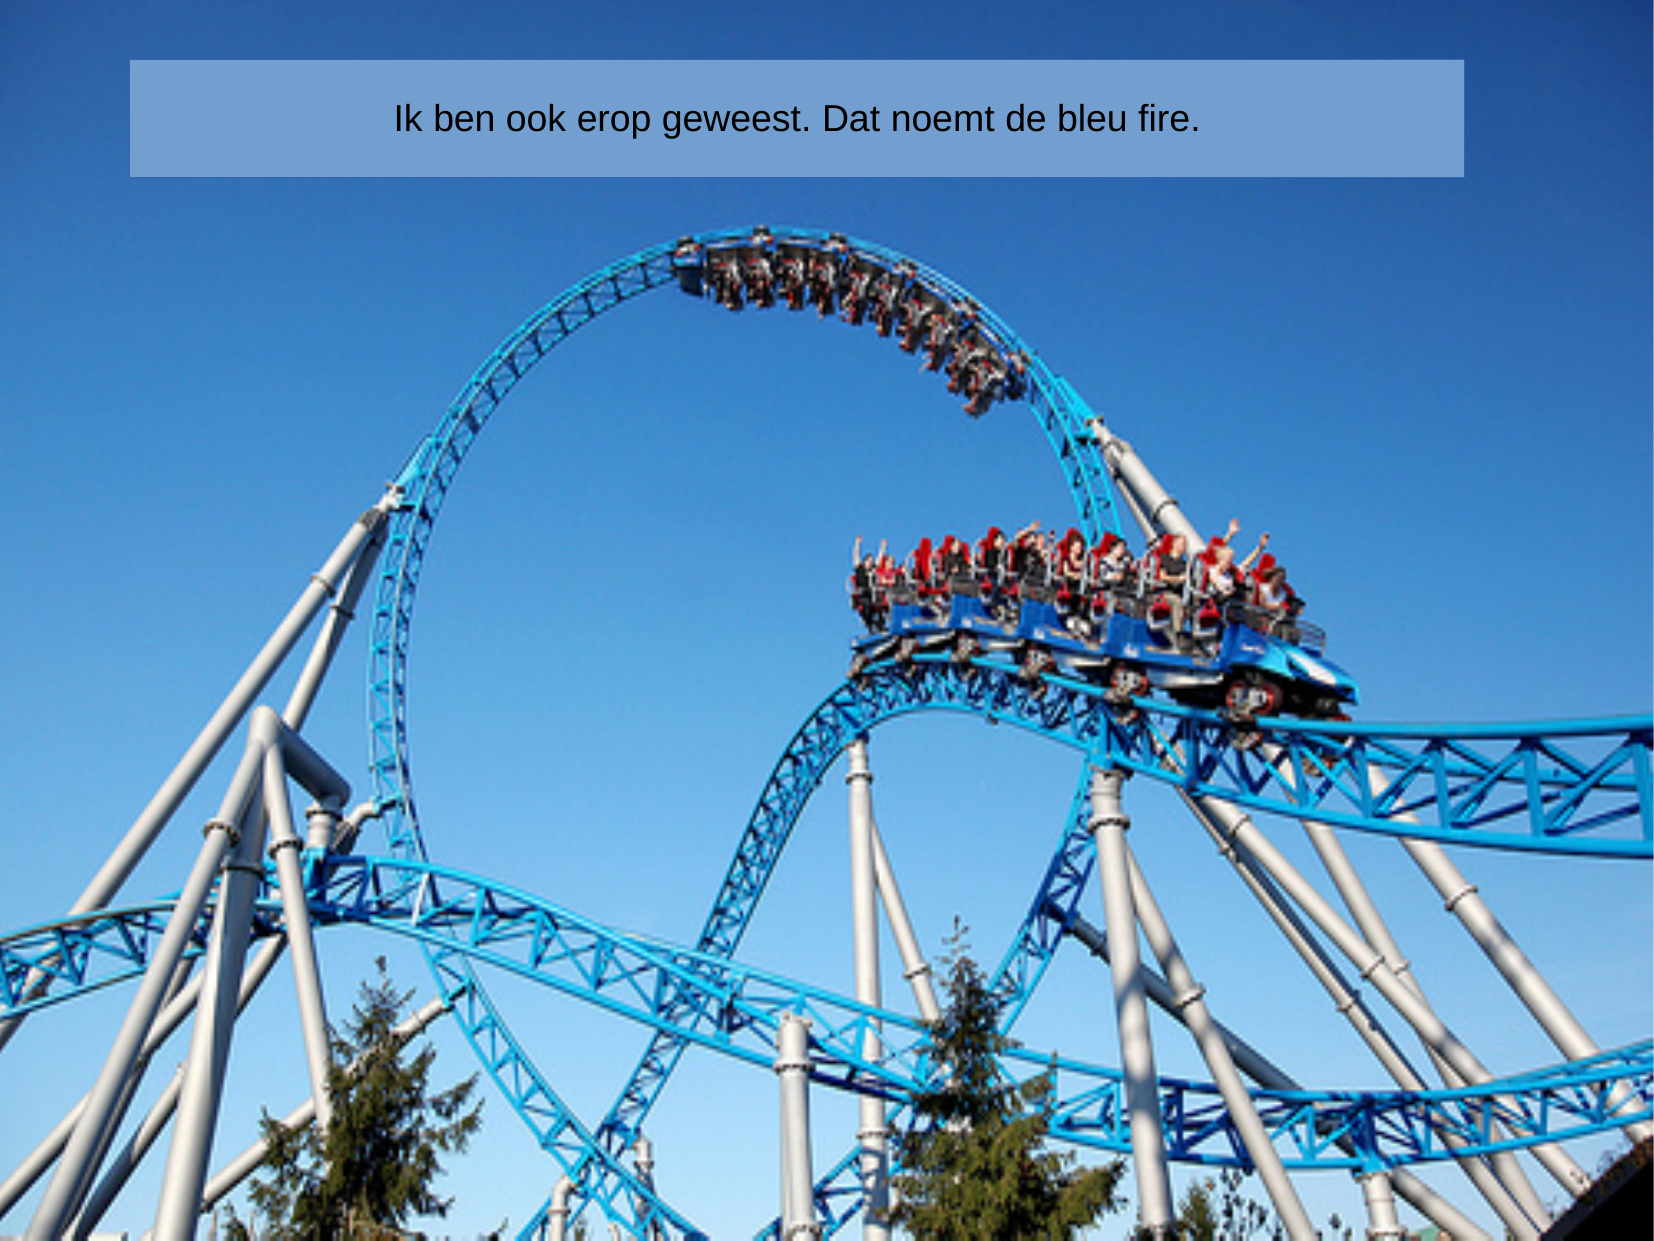

Ik ben ook erop geweest. Dat noemt de bleu fire.